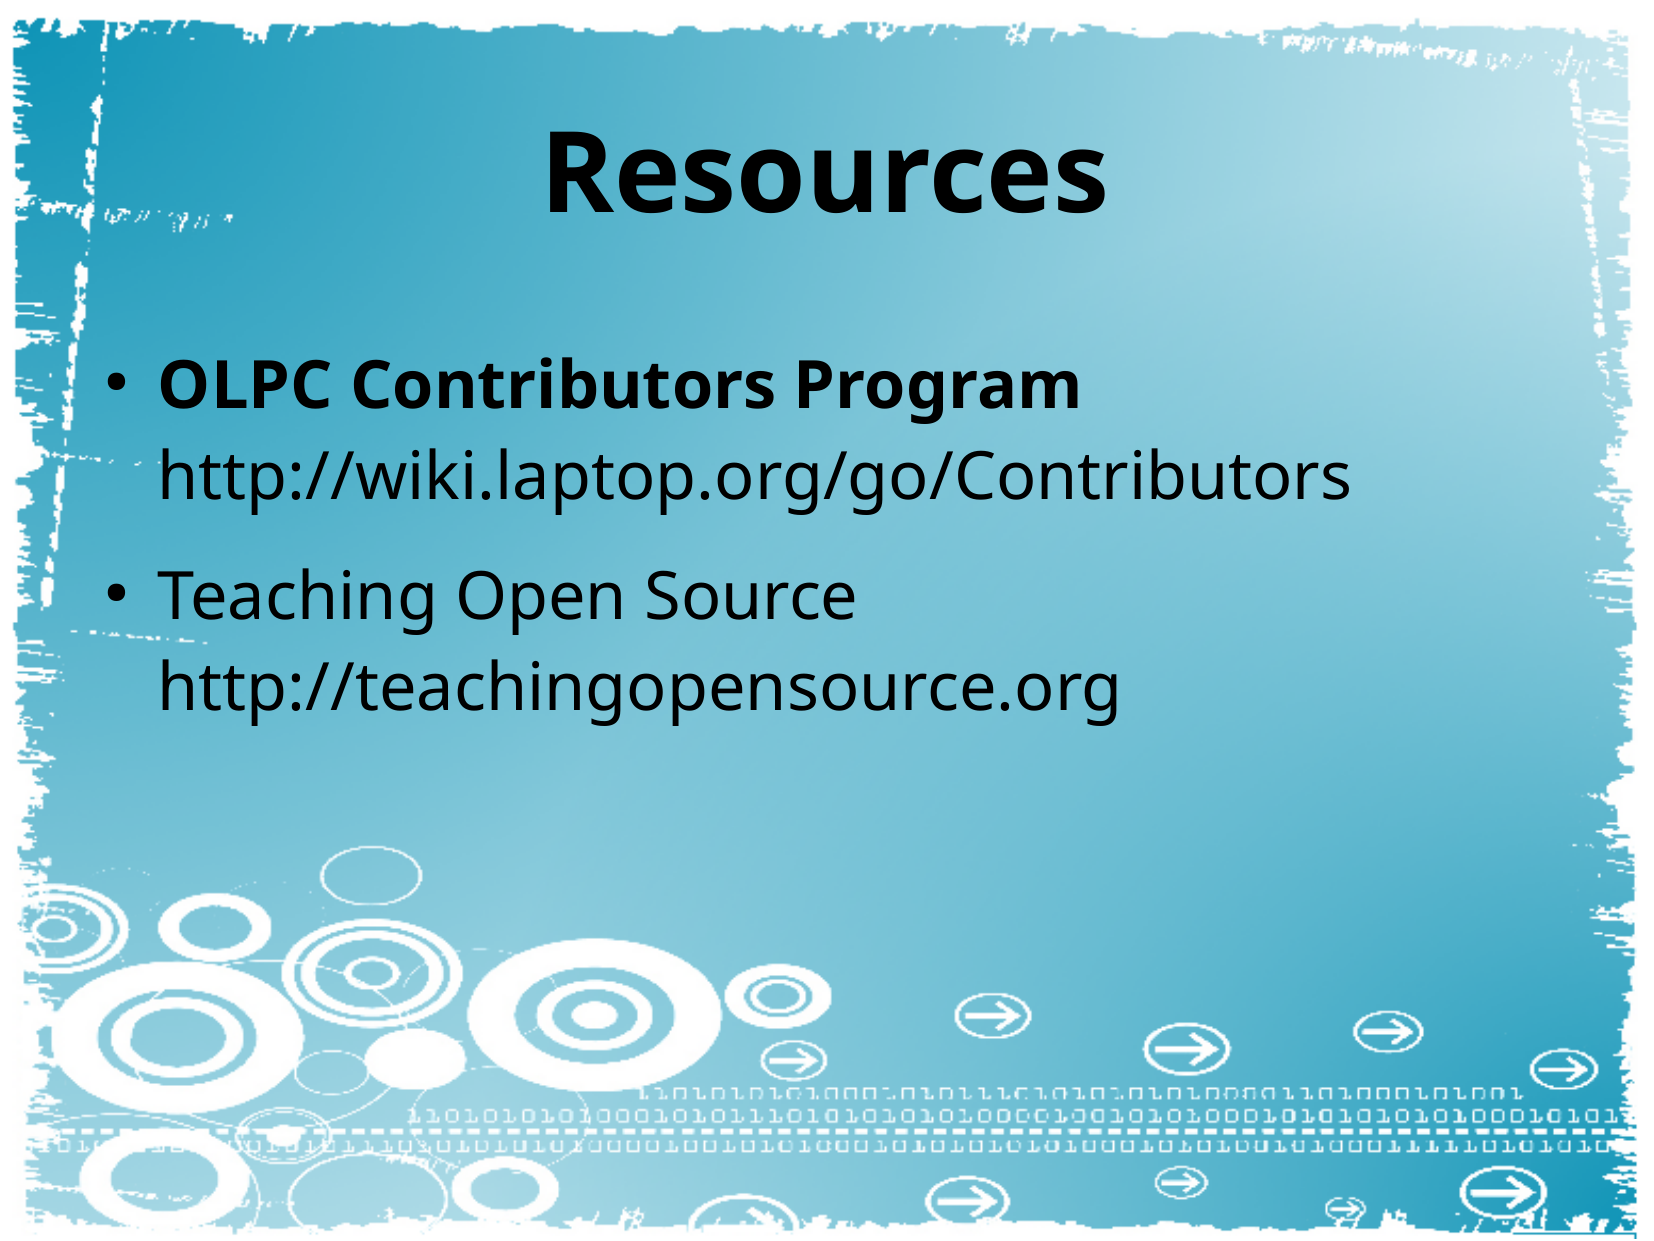

# Resources
OLPC Contributors Program
http://wiki.laptop.org/go/Contributors
Teaching Open Source
http://teachingopensource.org